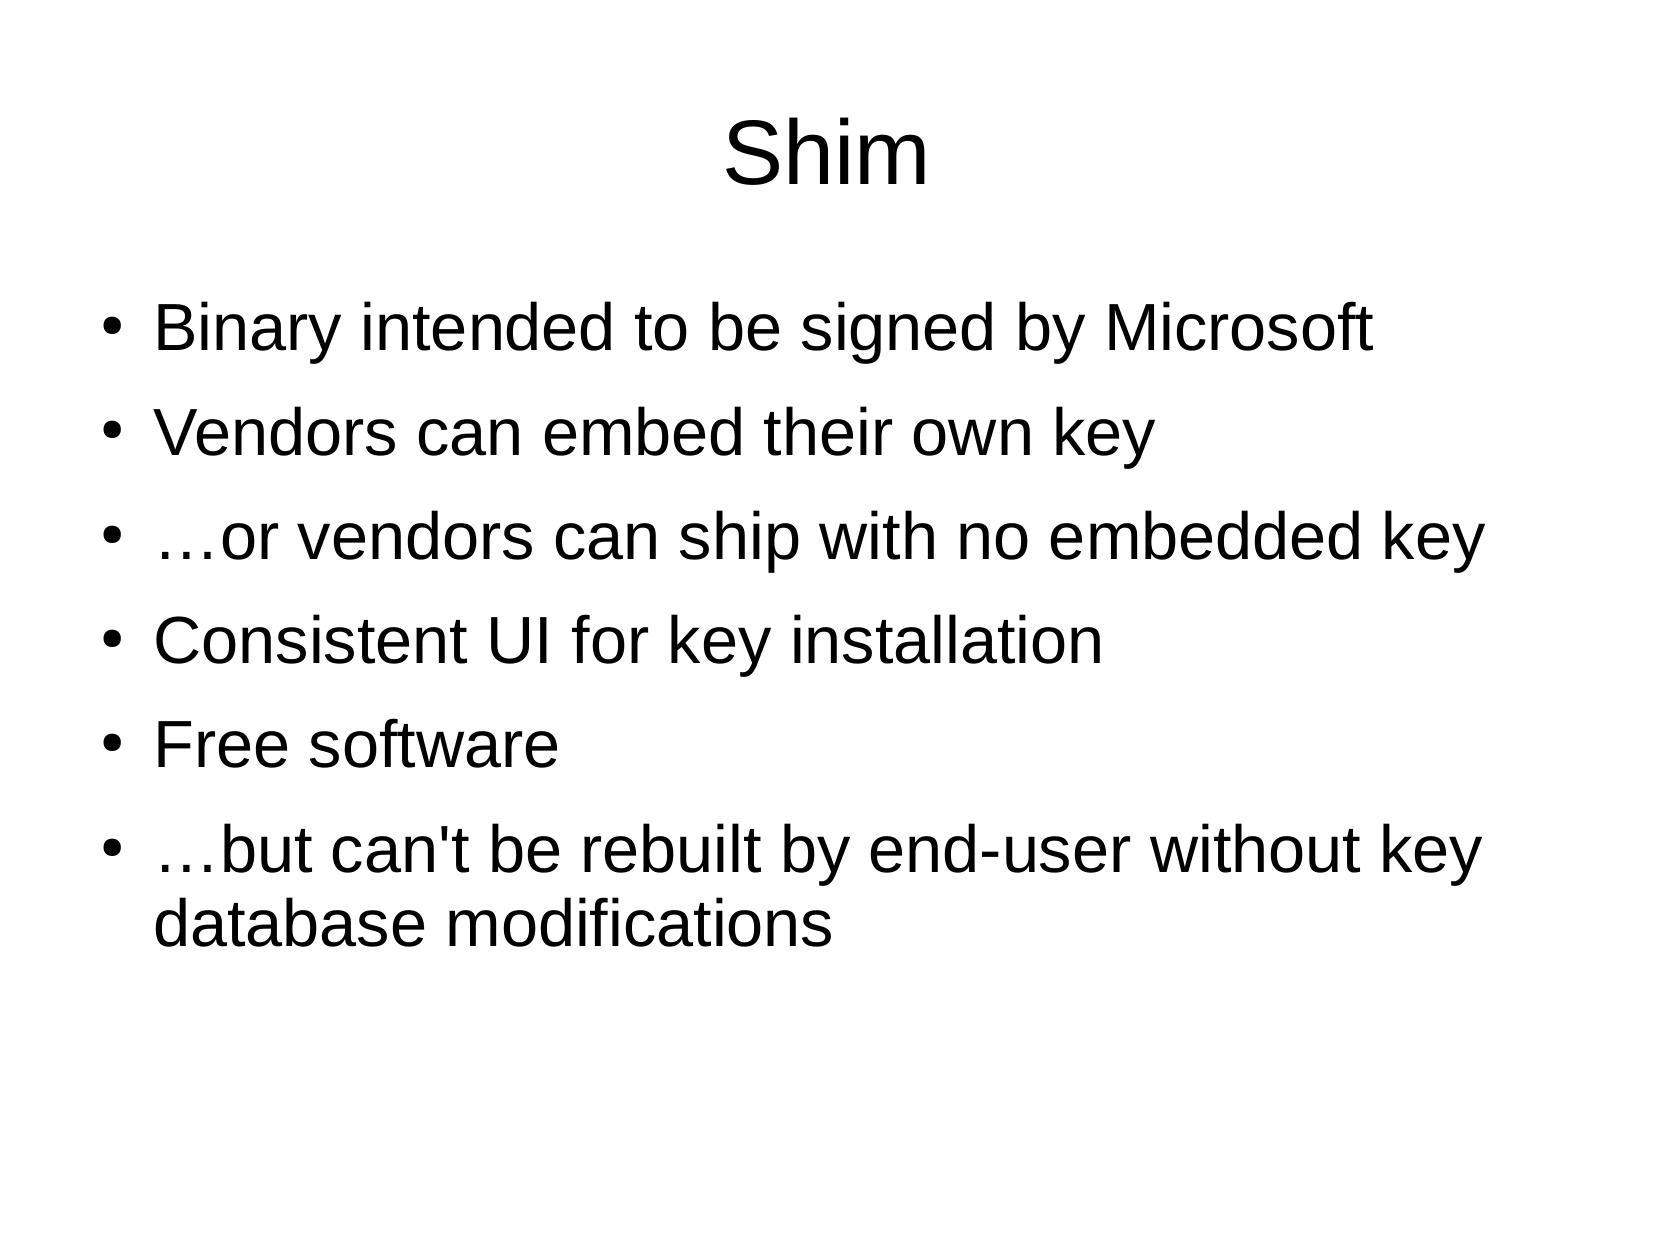

# Shim
Binary intended to be signed by Microsoft
Vendors can embed their own key
…or vendors can ship with no embedded key
Consistent UI for key installation
Free software
…but can't be rebuilt by end-user without key database modifications